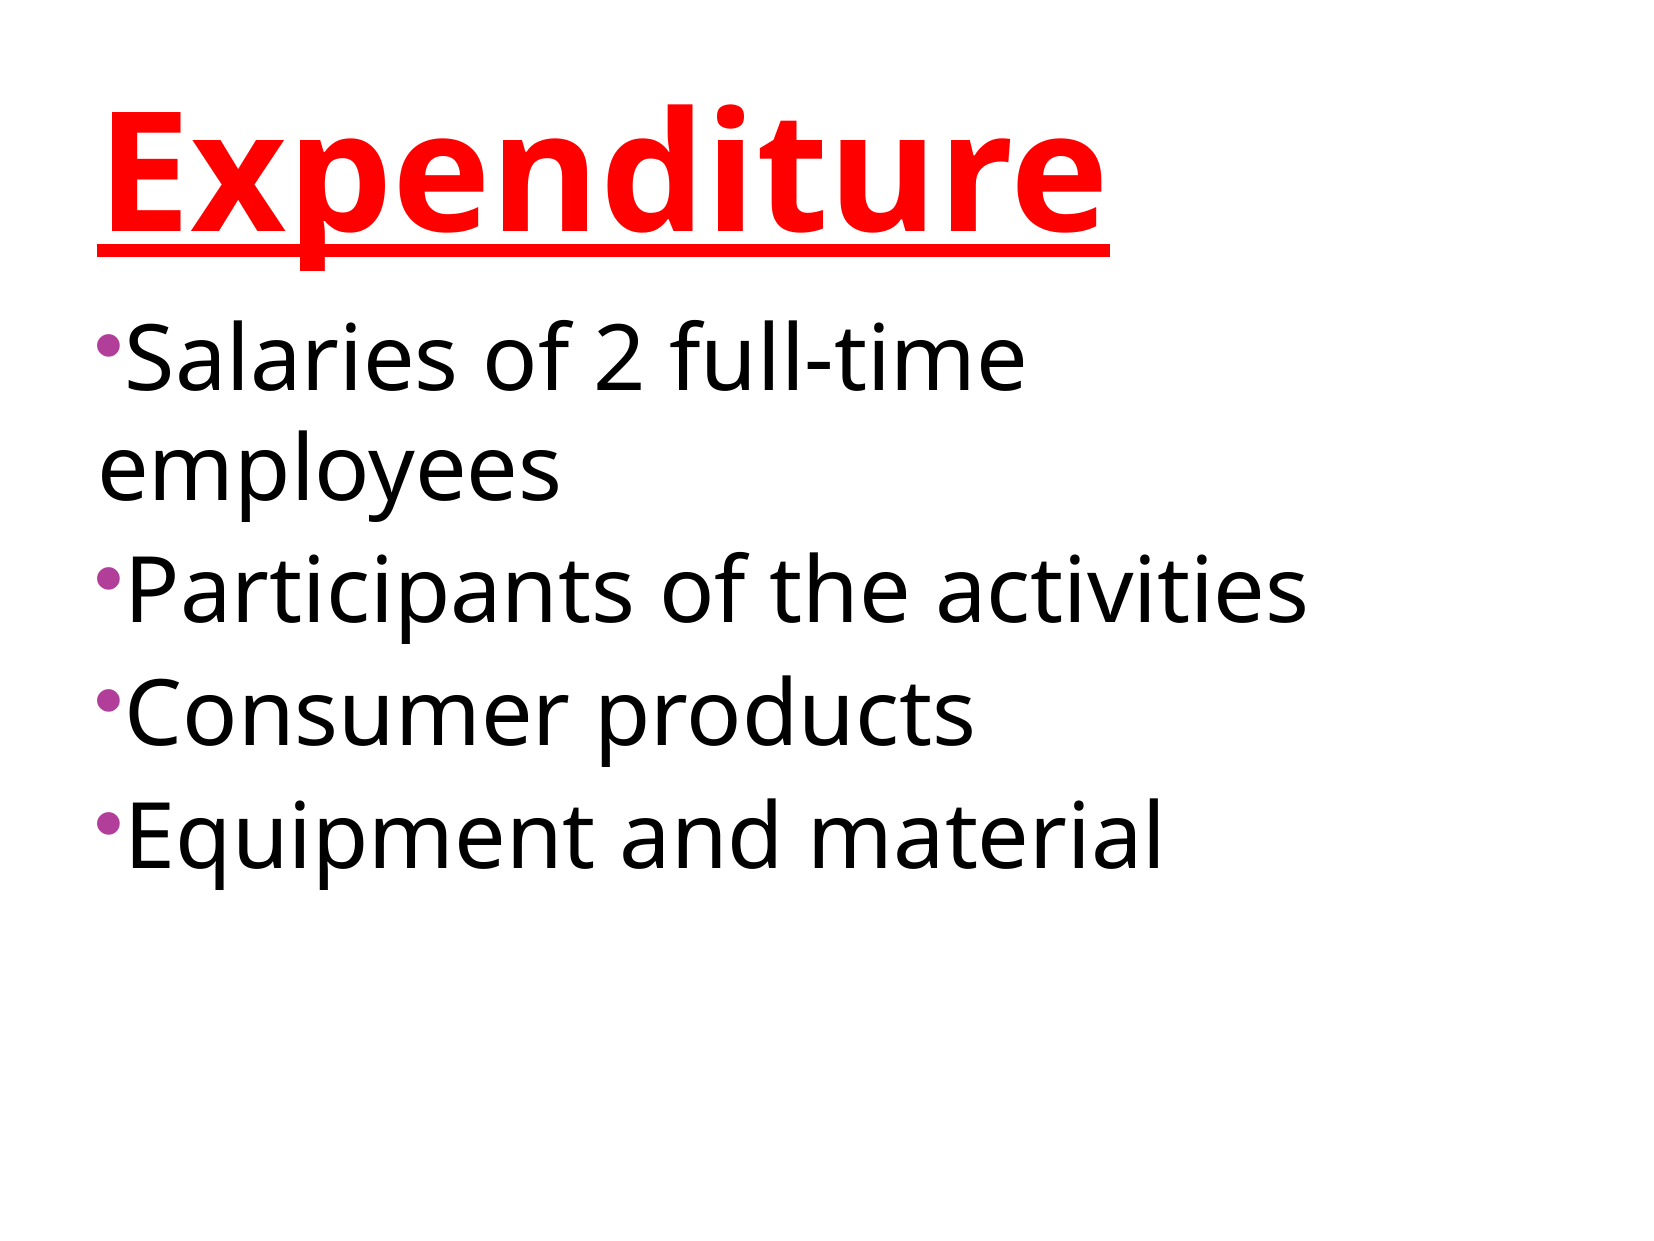

# Expenditure
Salaries of 2 full-time employees
Participants of the activities
Consumer products
Equipment and material